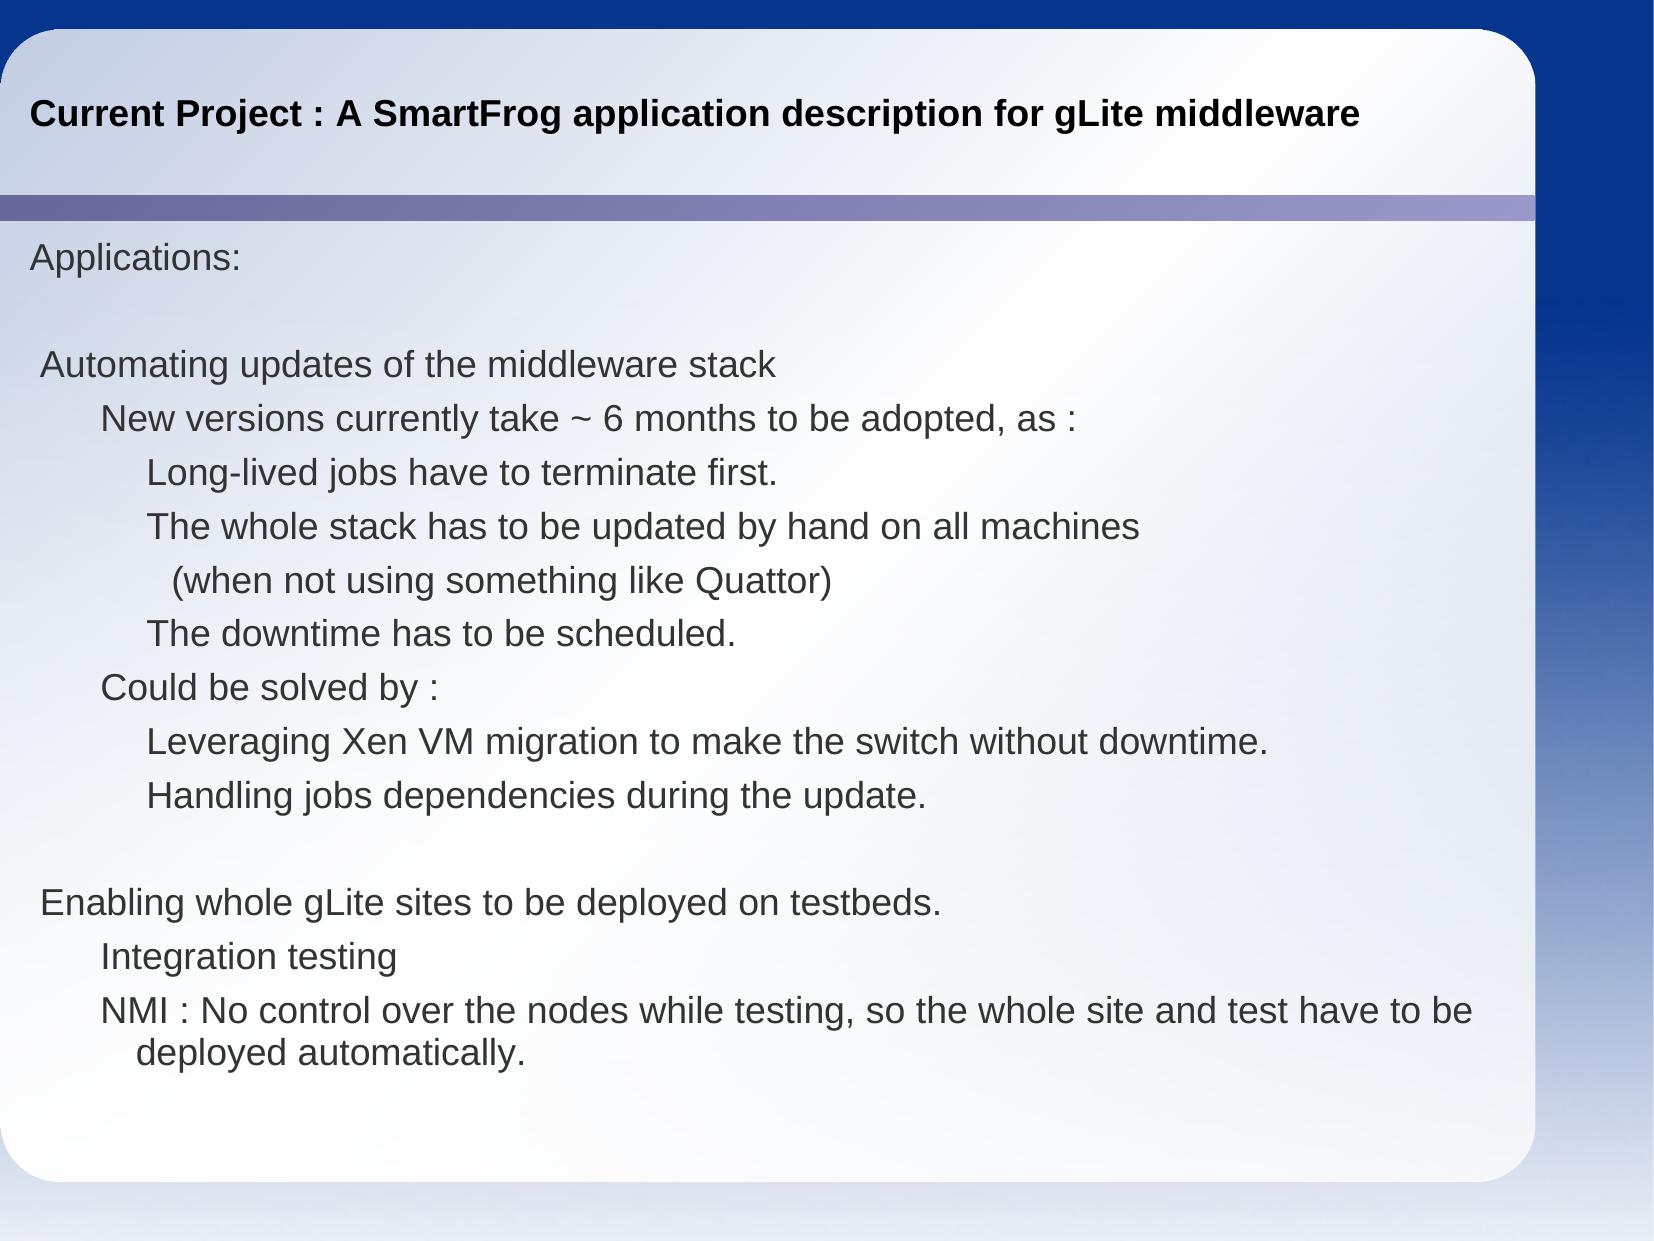

# Current Project : A SmartFrog application description for gLite middleware
Applications:
 Automating updates of the middleware stack
New versions currently take ~ 6 months to be adopted, as :
 Long-lived jobs have to terminate first.
 The whole stack has to be updated by hand on all machines
(when not using something like Quattor)
 The downtime has to be scheduled.
Could be solved by :
 Leveraging Xen VM migration to make the switch without downtime.
 Handling jobs dependencies during the update.
 Enabling whole gLite sites to be deployed on testbeds.
Integration testing
NMI : No control over the nodes while testing, so the whole site and test have to be deployed automatically.